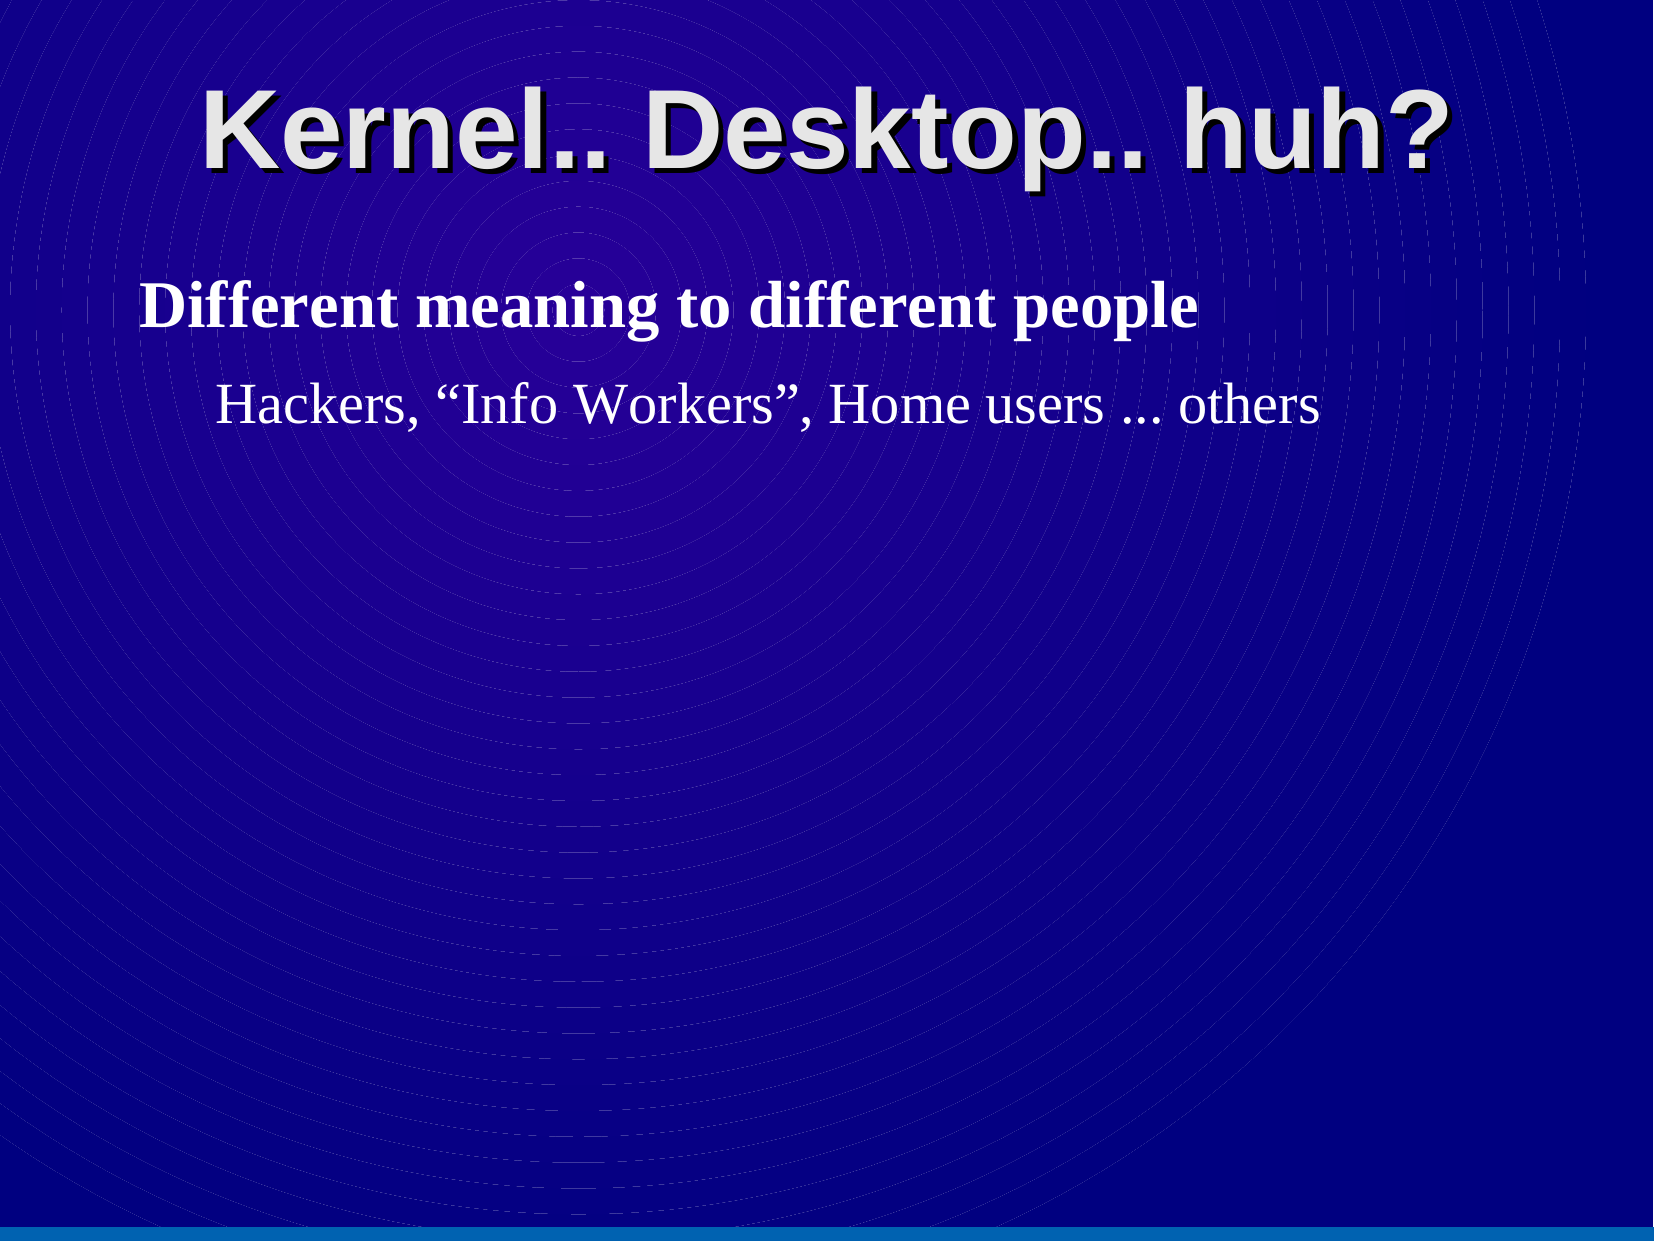

# Kernel.. Desktop.. huh?
Different meaning to different people
Hackers, “Info Workers”, Home users ... others